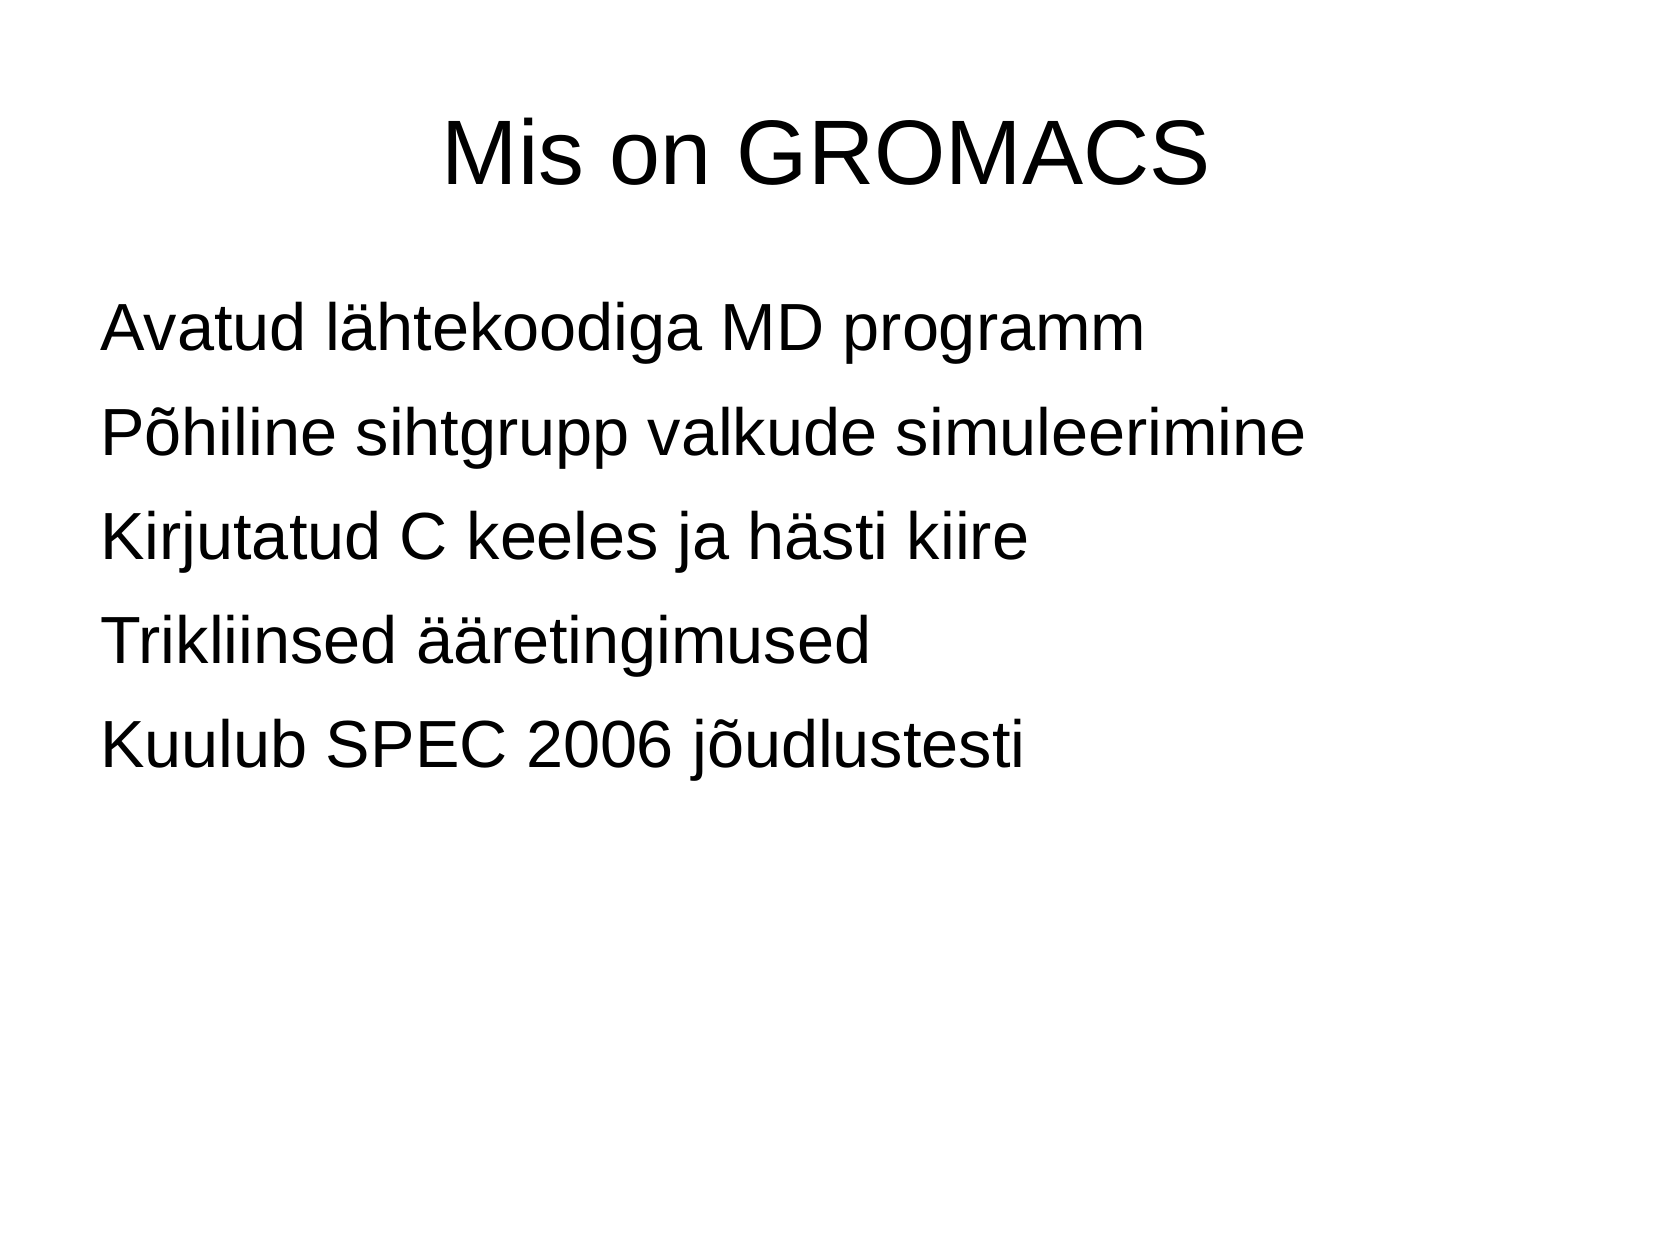

# Mis on GROMACS
Avatud lähtekoodiga MD programm
Põhiline sihtgrupp valkude simuleerimine
Kirjutatud C keeles ja hästi kiire
Trikliinsed ääretingimused
Kuulub SPEC 2006 jõudlustesti